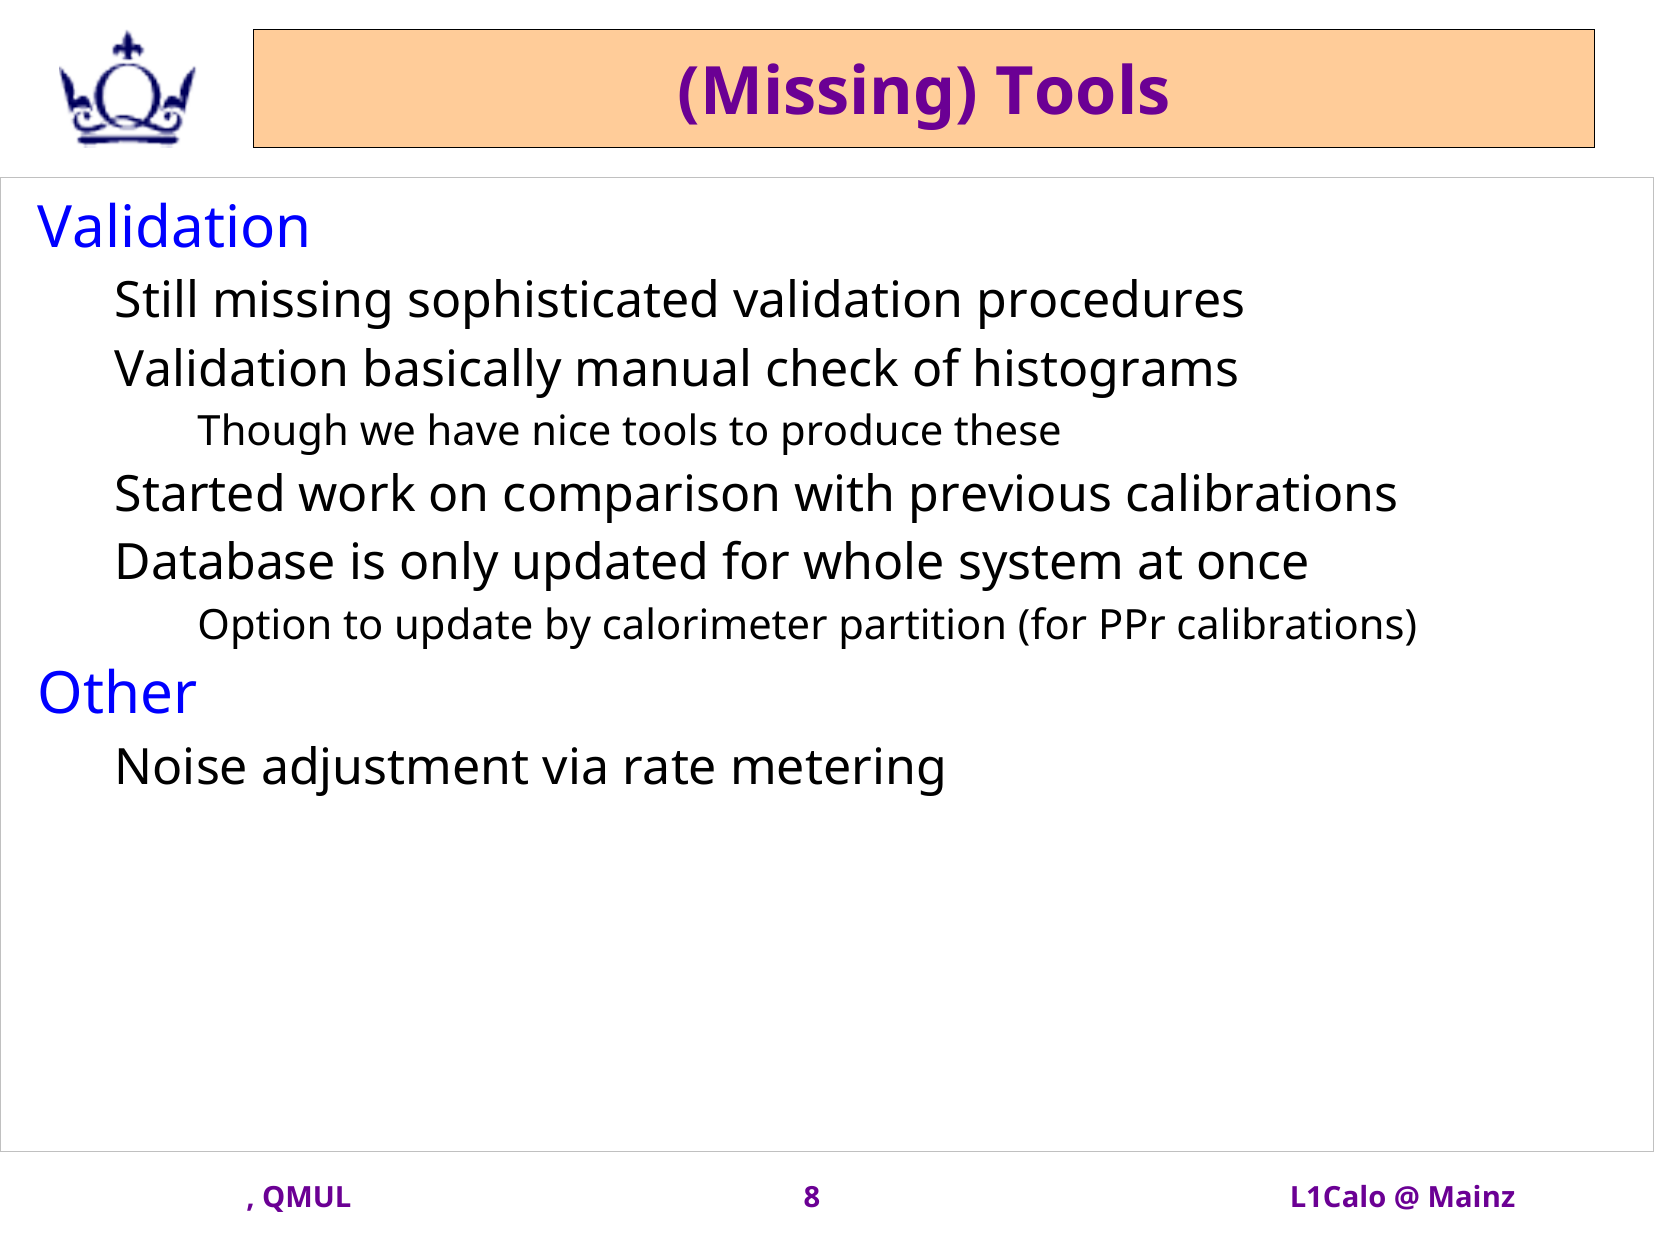

# (Missing) Tools
Validation
Still missing sophisticated validation procedures
Validation basically manual check of histograms
Though we have nice tools to produce these
Started work on comparison with previous calibrations
Database is only updated for whole system at once
Option to update by calorimeter partition (for PPr calibrations)
Other
Noise adjustment via rate metering